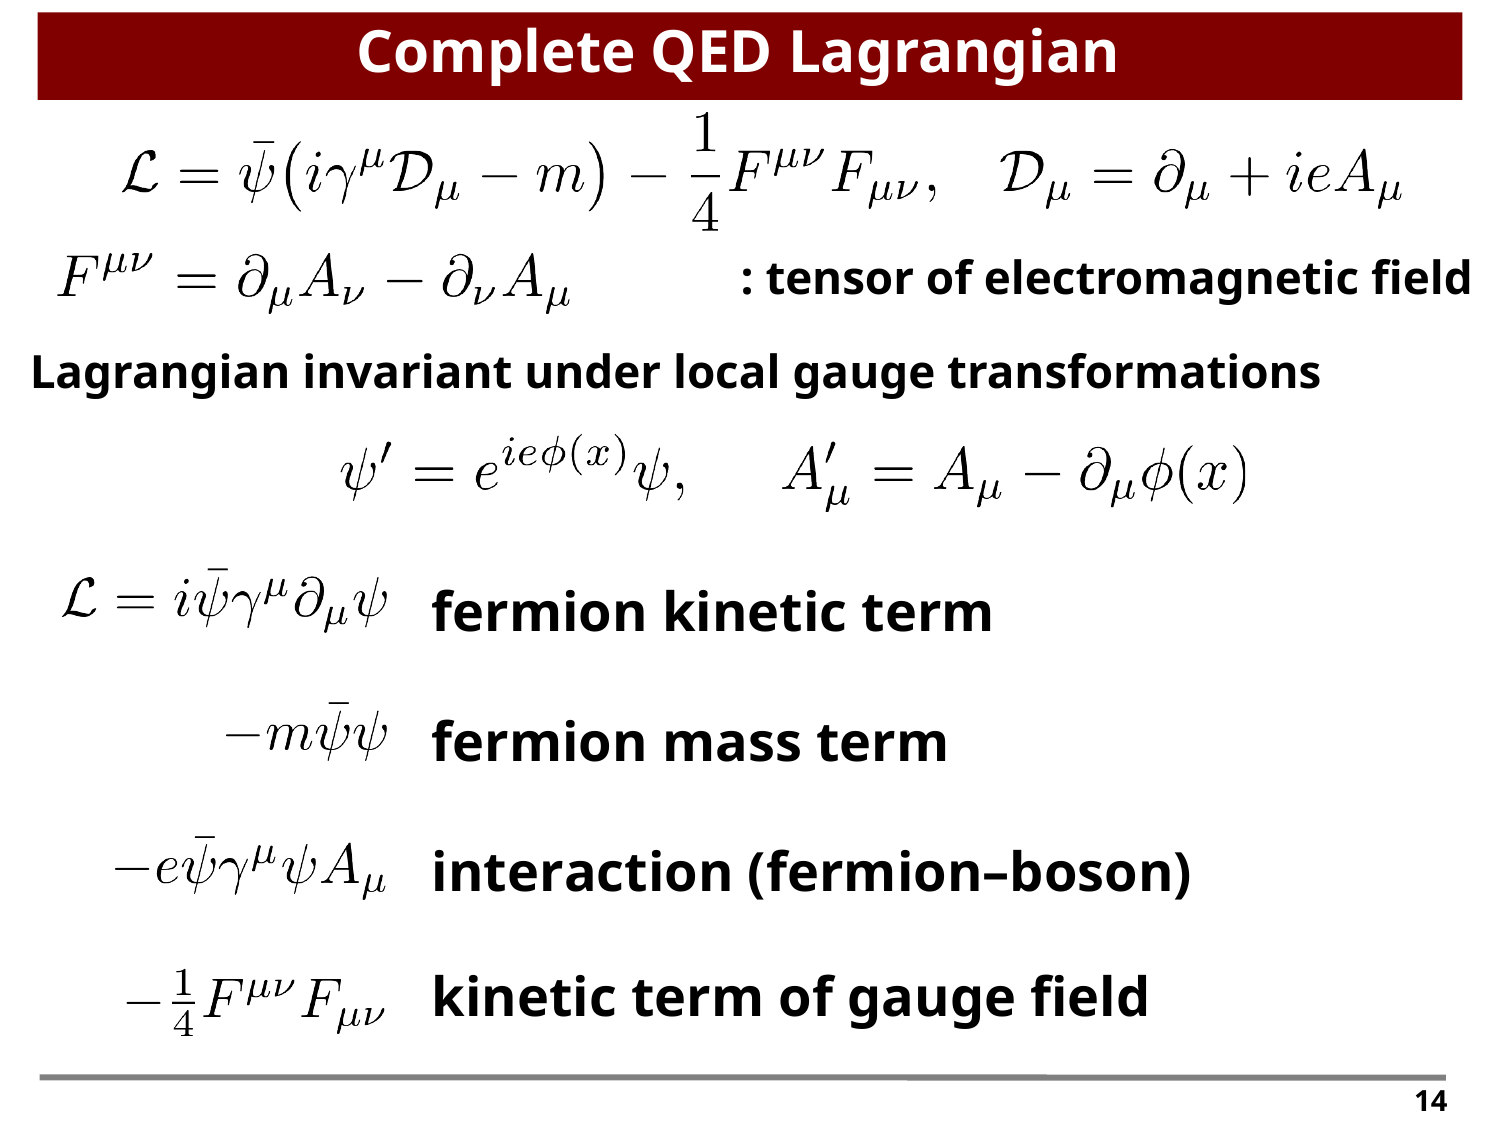

# Complete QED Lagrangian
: tensor of electromagnetic field
Lagrangian invariant under local gauge transformations
fermion kinetic term
fermion mass term
interaction (fermion–boson)
kinetic term of gauge field